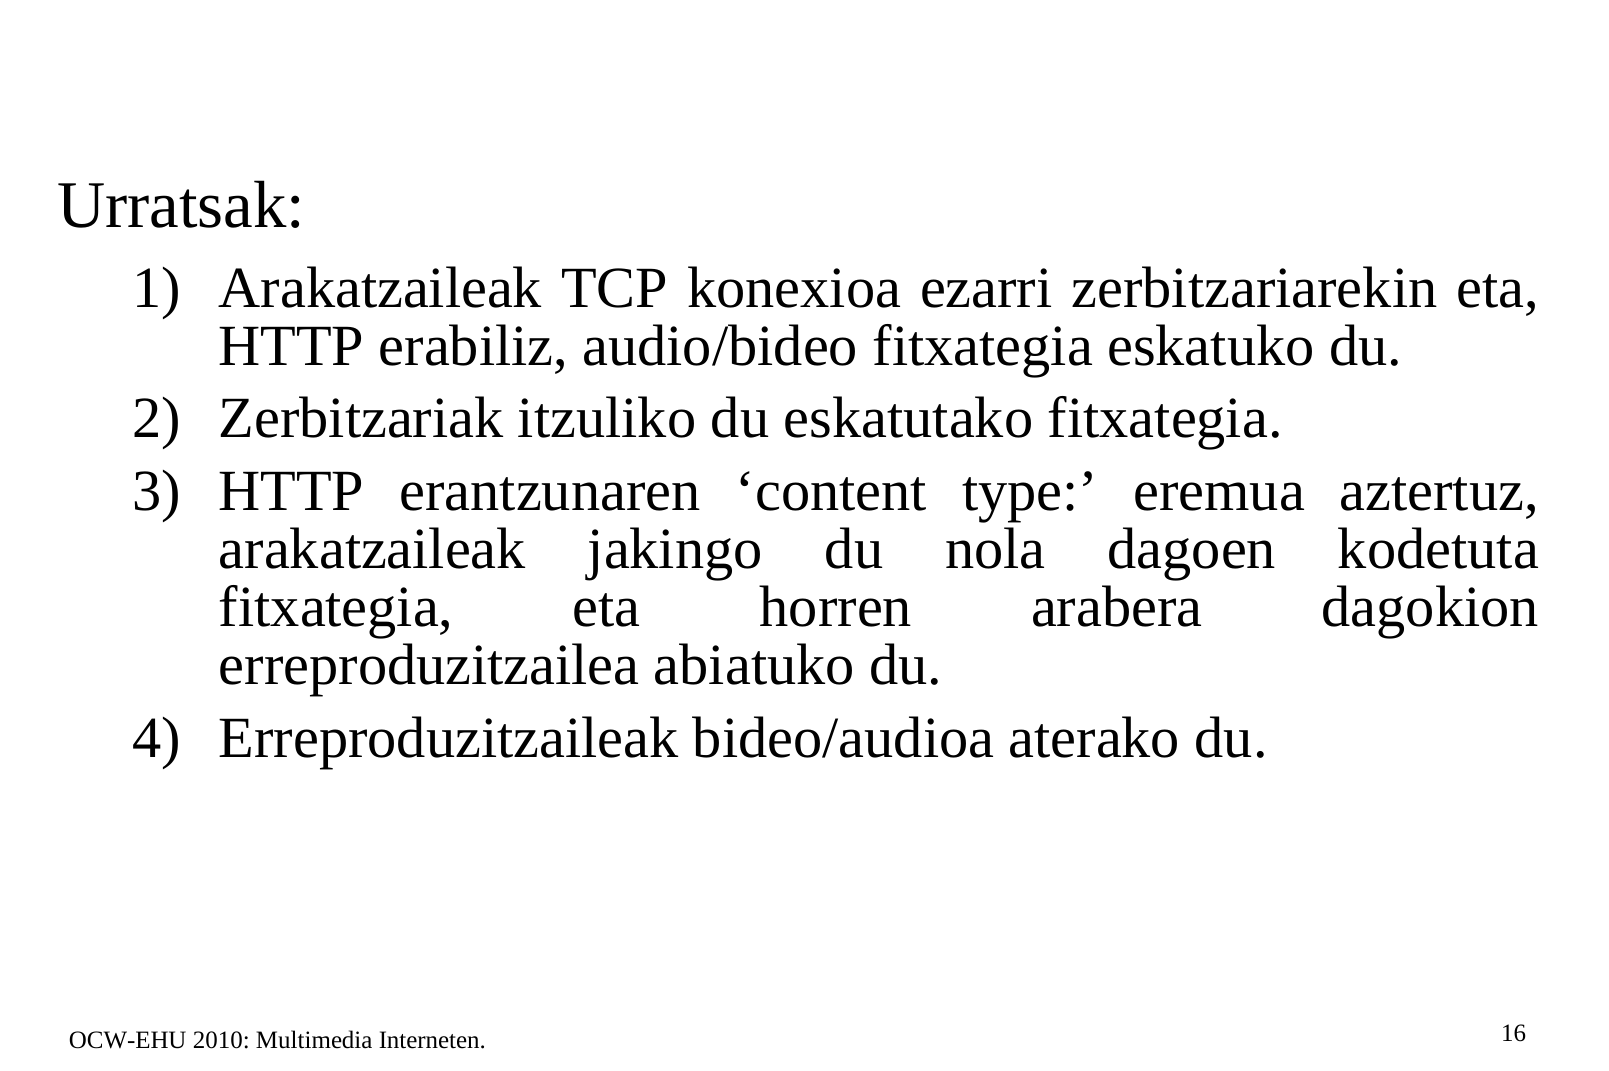

# Urratsak:
Arakatzaileak TCP konexioa ezarri zerbitzariarekin eta, HTTP erabiliz, audio/bideo fitxategia eskatuko du.
Zerbitzariak itzuliko du eskatutako fitxategia.
HTTP erantzunaren ‘content type:’ eremua aztertuz, arakatzaileak jakingo du nola dagoen kodetuta fitxategia, eta horren arabera dagokion erreproduzitzailea abiatuko du.
Erreproduzitzaileak bideo/audioa aterako du.
16